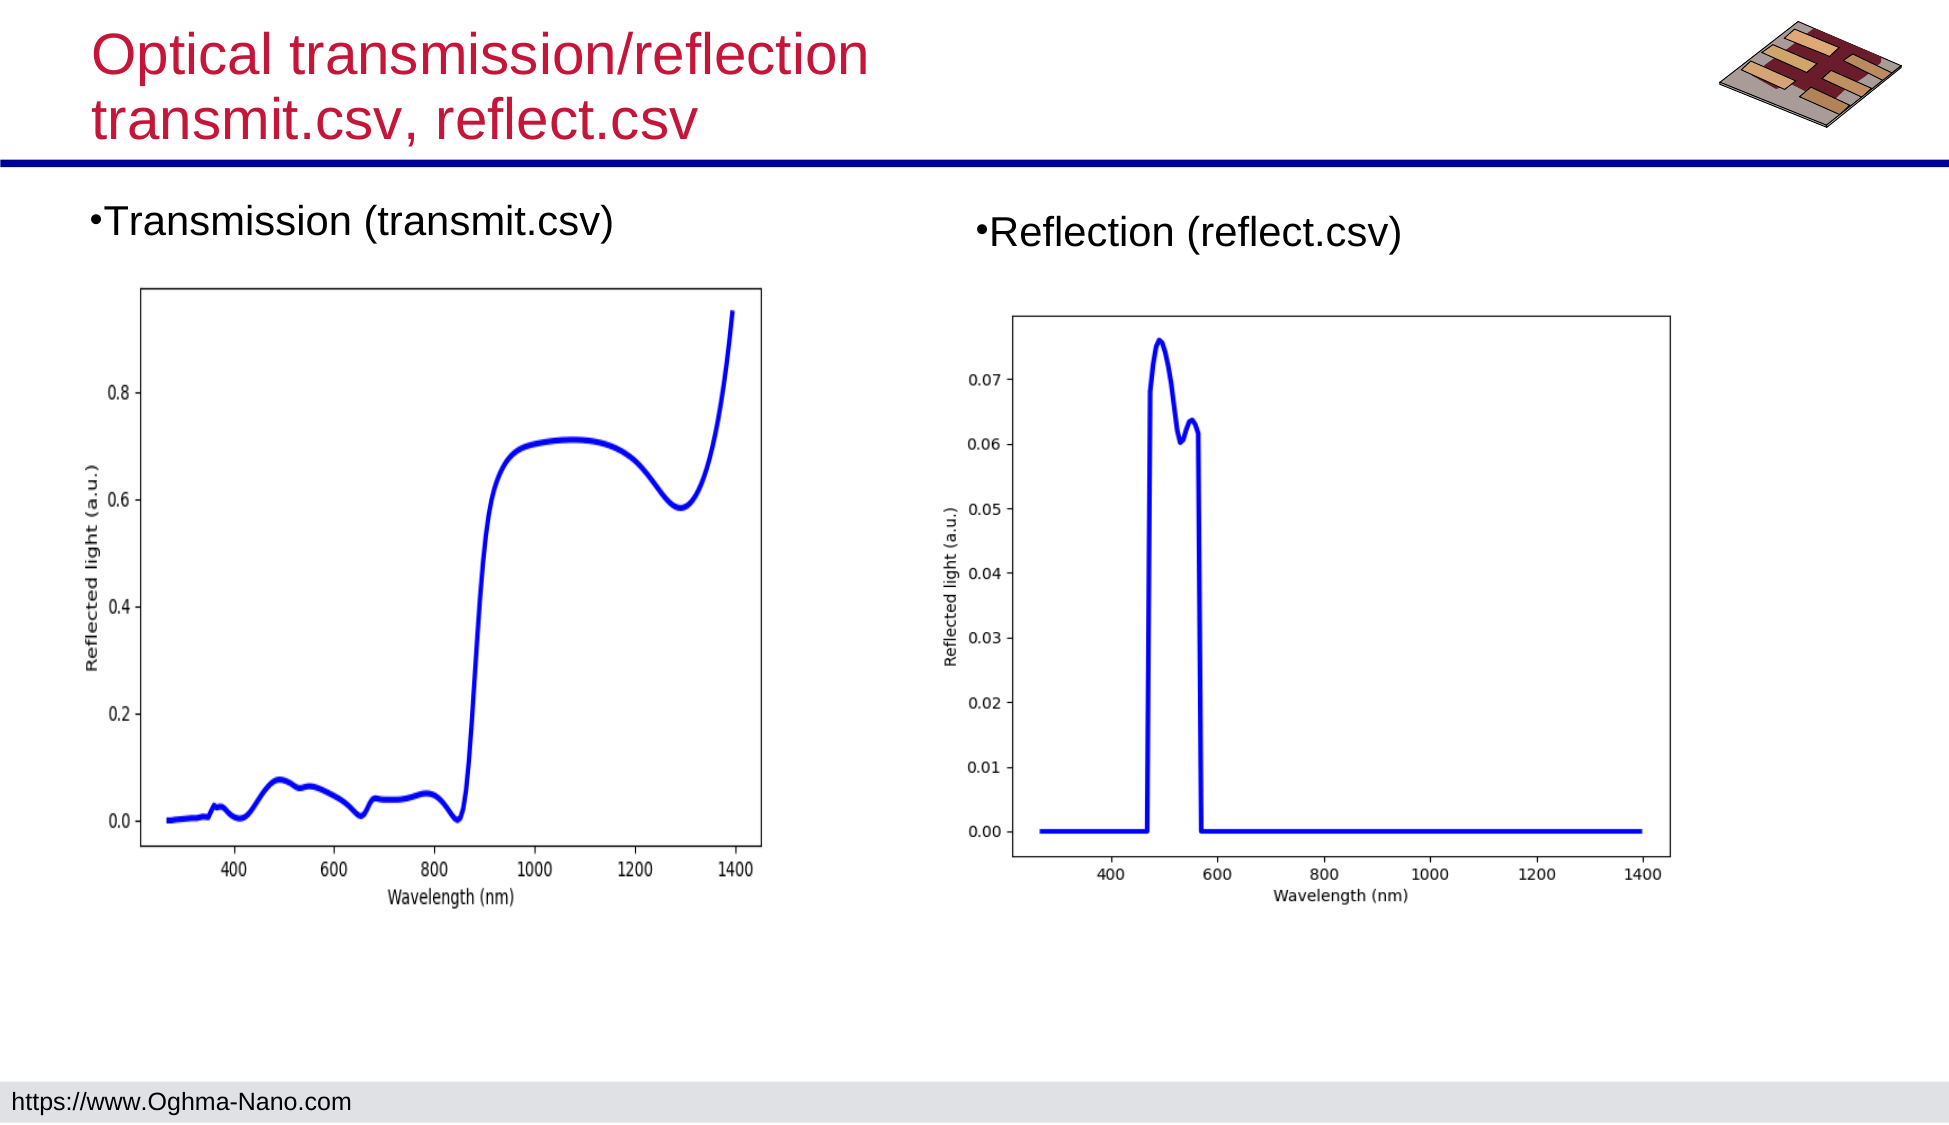

# Optical transmission/reflection transmit.csv, reflect.csv
Transmission (transmit.csv)
Reflection (reflect.csv)